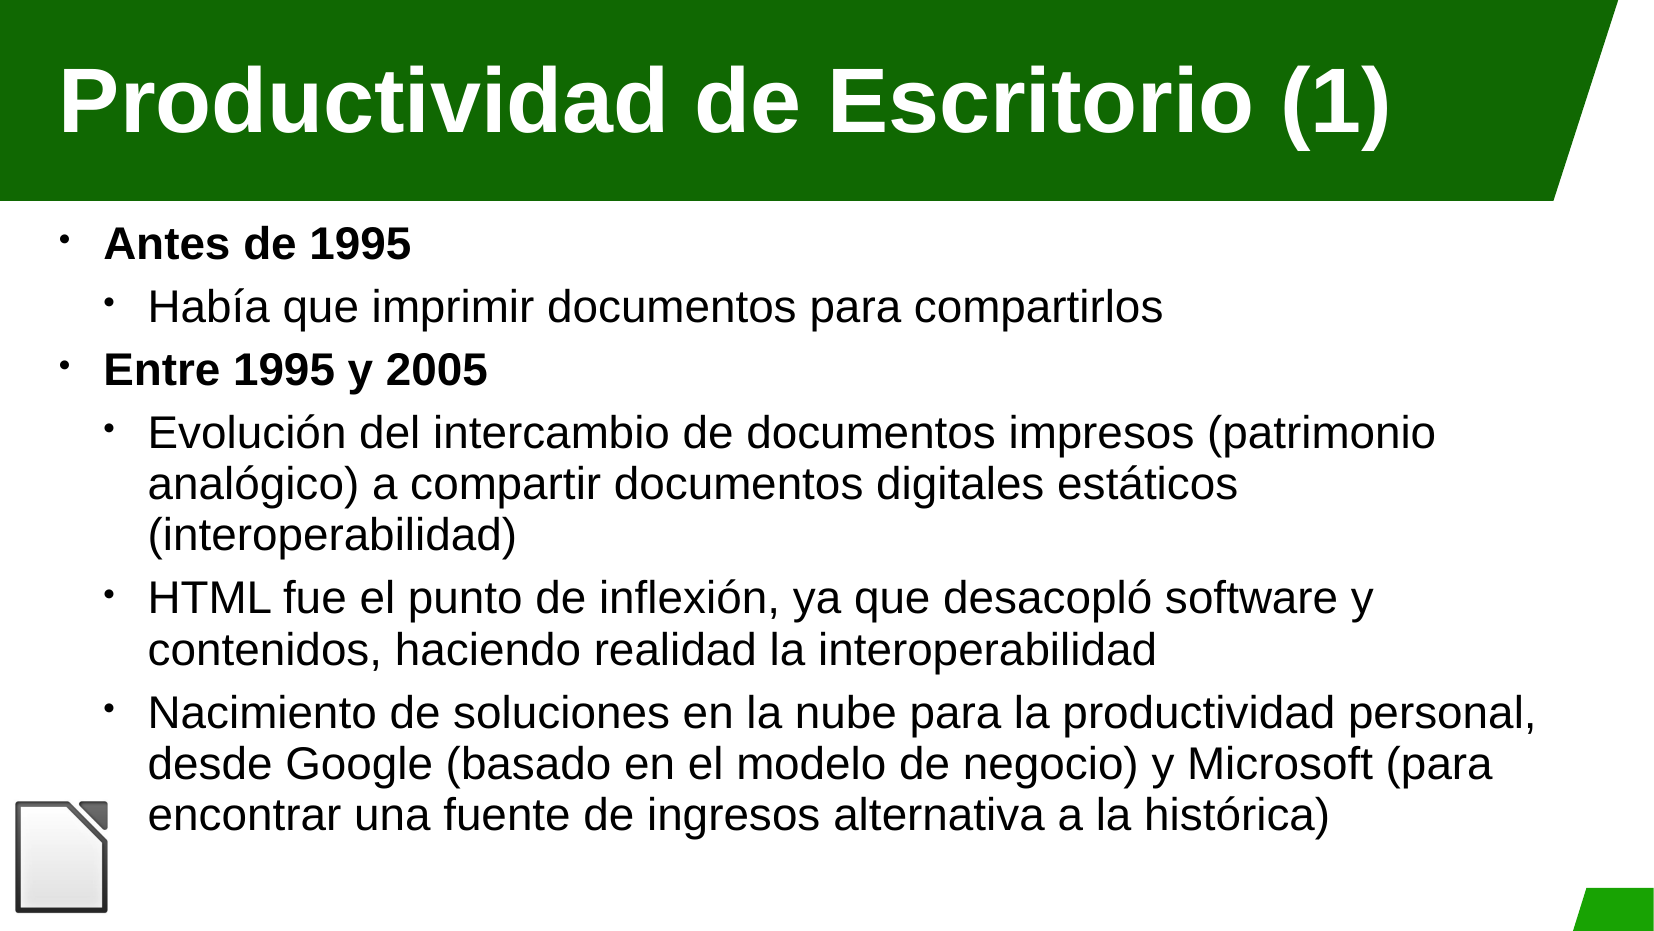

# Productividad de Escritorio (1)
Antes de 1995
Había que imprimir documentos para compartirlos
Entre 1995 y 2005
Evolución del intercambio de documentos impresos (patrimonio analógico) a compartir documentos digitales estáticos (interoperabilidad)
HTML fue el punto de inflexión, ya que desacopló software y contenidos, haciendo realidad la interoperabilidad
Nacimiento de soluciones en la nube para la productividad personal, desde Google (basado en el modelo de negocio) y Microsoft (para encontrar una fuente de ingresos alternativa a la histórica)